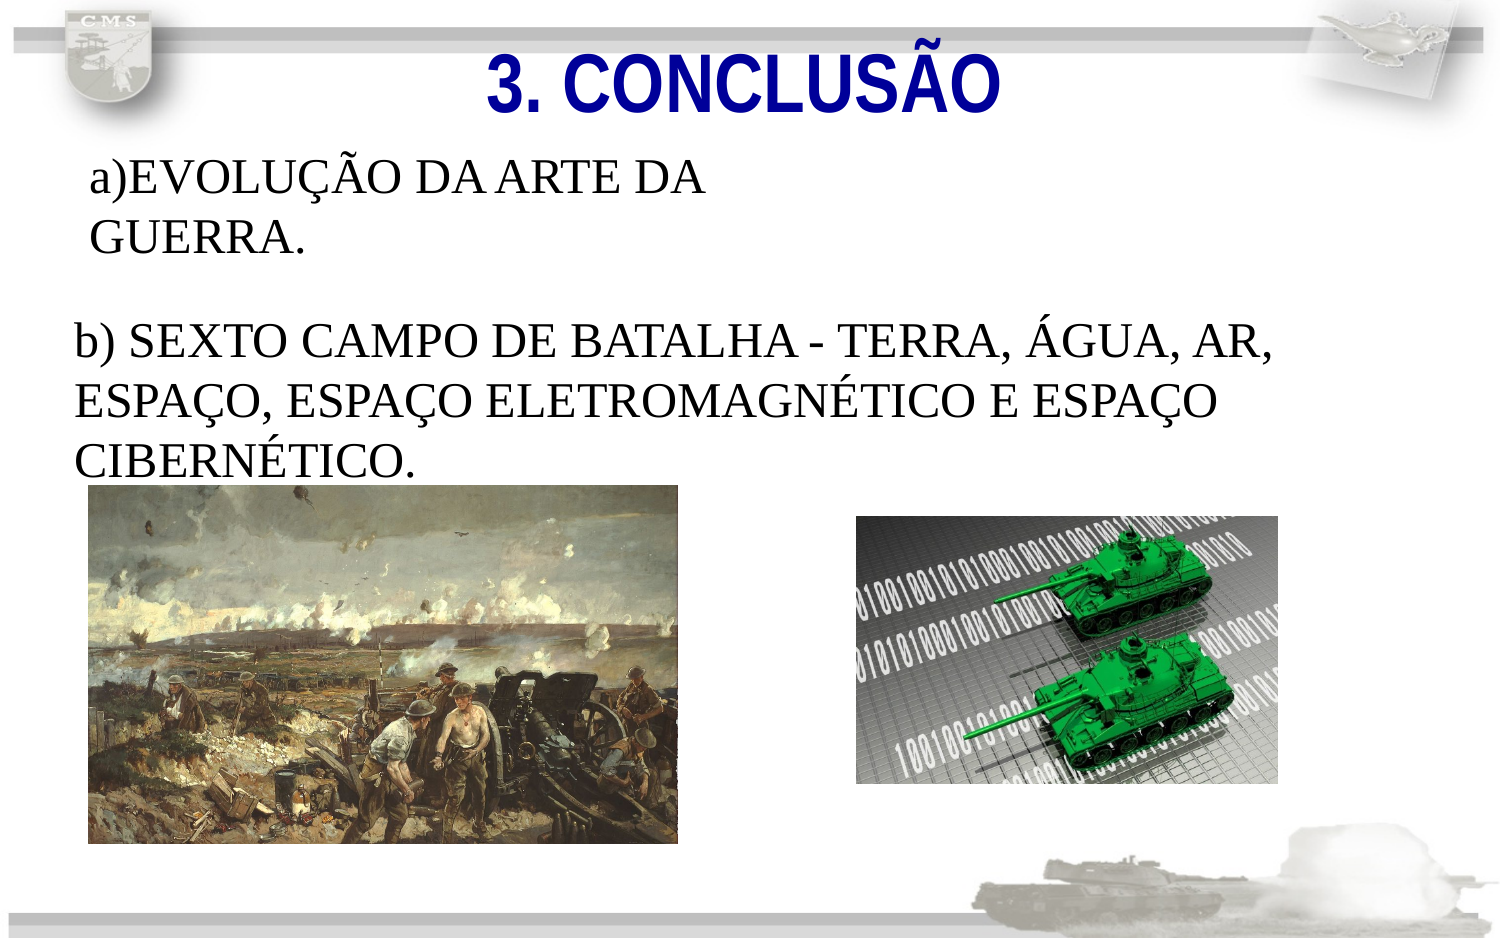

3. CONCLUSÃO
a)EVOLUÇÃO DA ARTE DA GUERRA.
b) SEXTO CAMPO DE BATALHA - TERRA, ÁGUA, AR, ESPAÇO, ESPAÇO ELETROMAGNÉTICO E ESPAÇO CIBERNÉTICO.